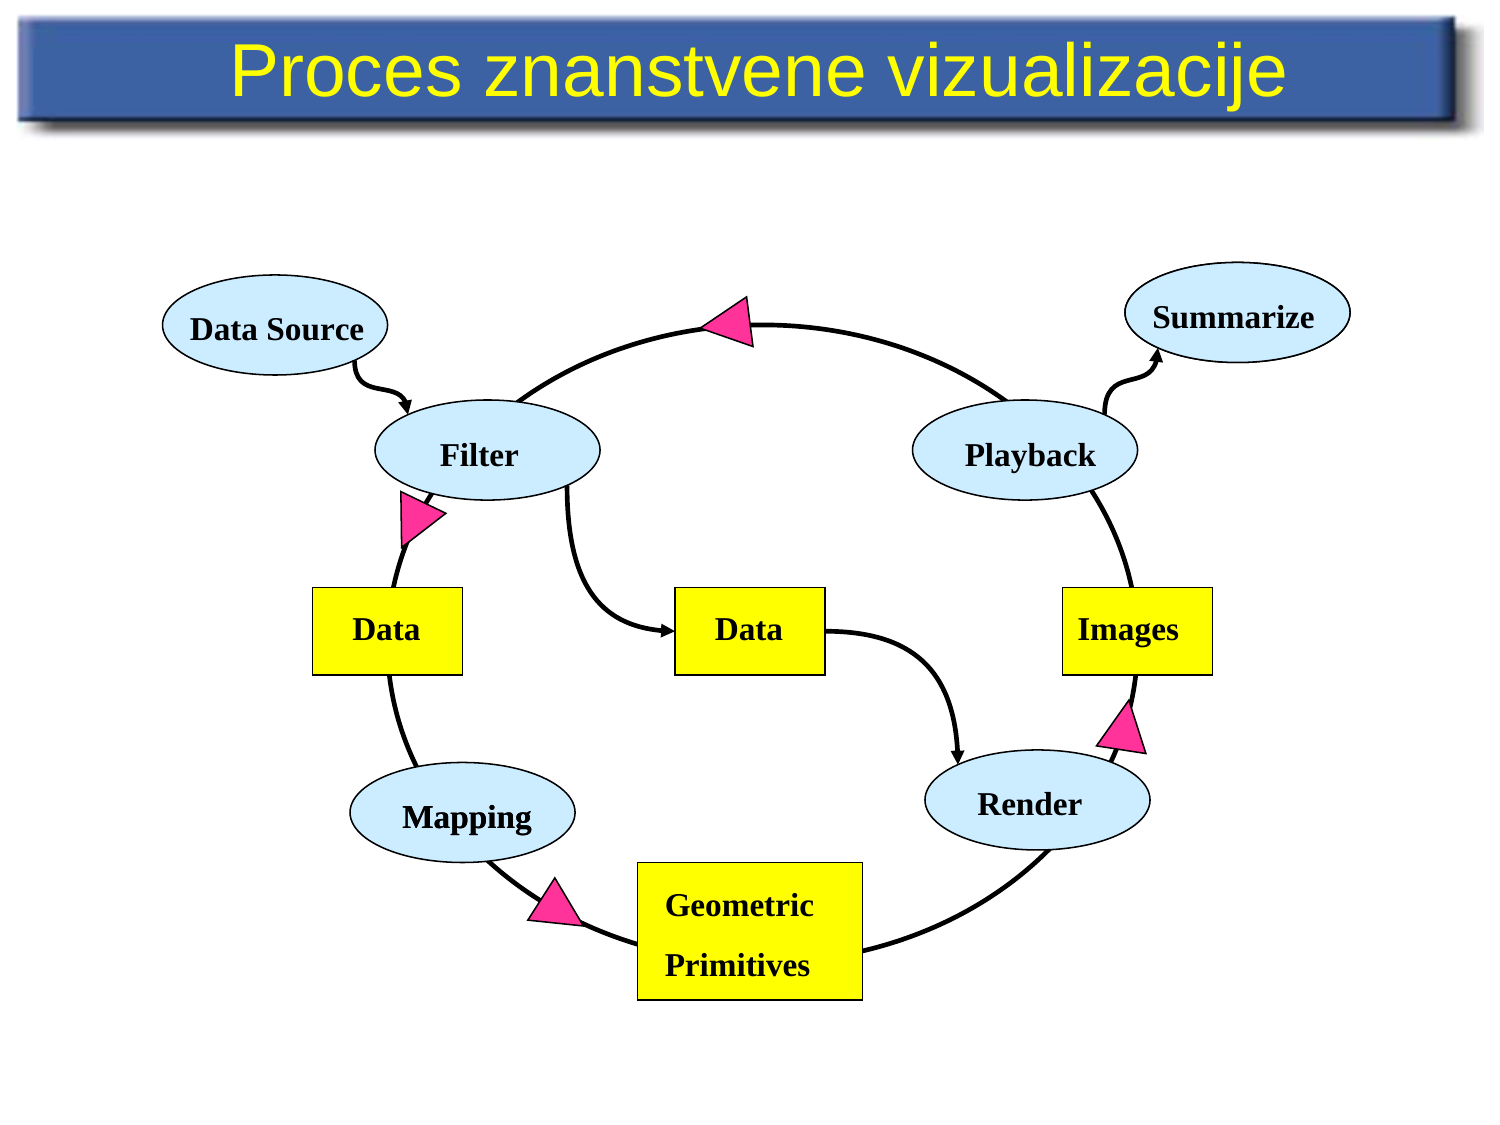

# Proces znanstvene vizualizacije
Summarize
Data Source
Filter
Playback
Data
Data
Images
Render
Mapping
Mapping
Geometric
Primitives